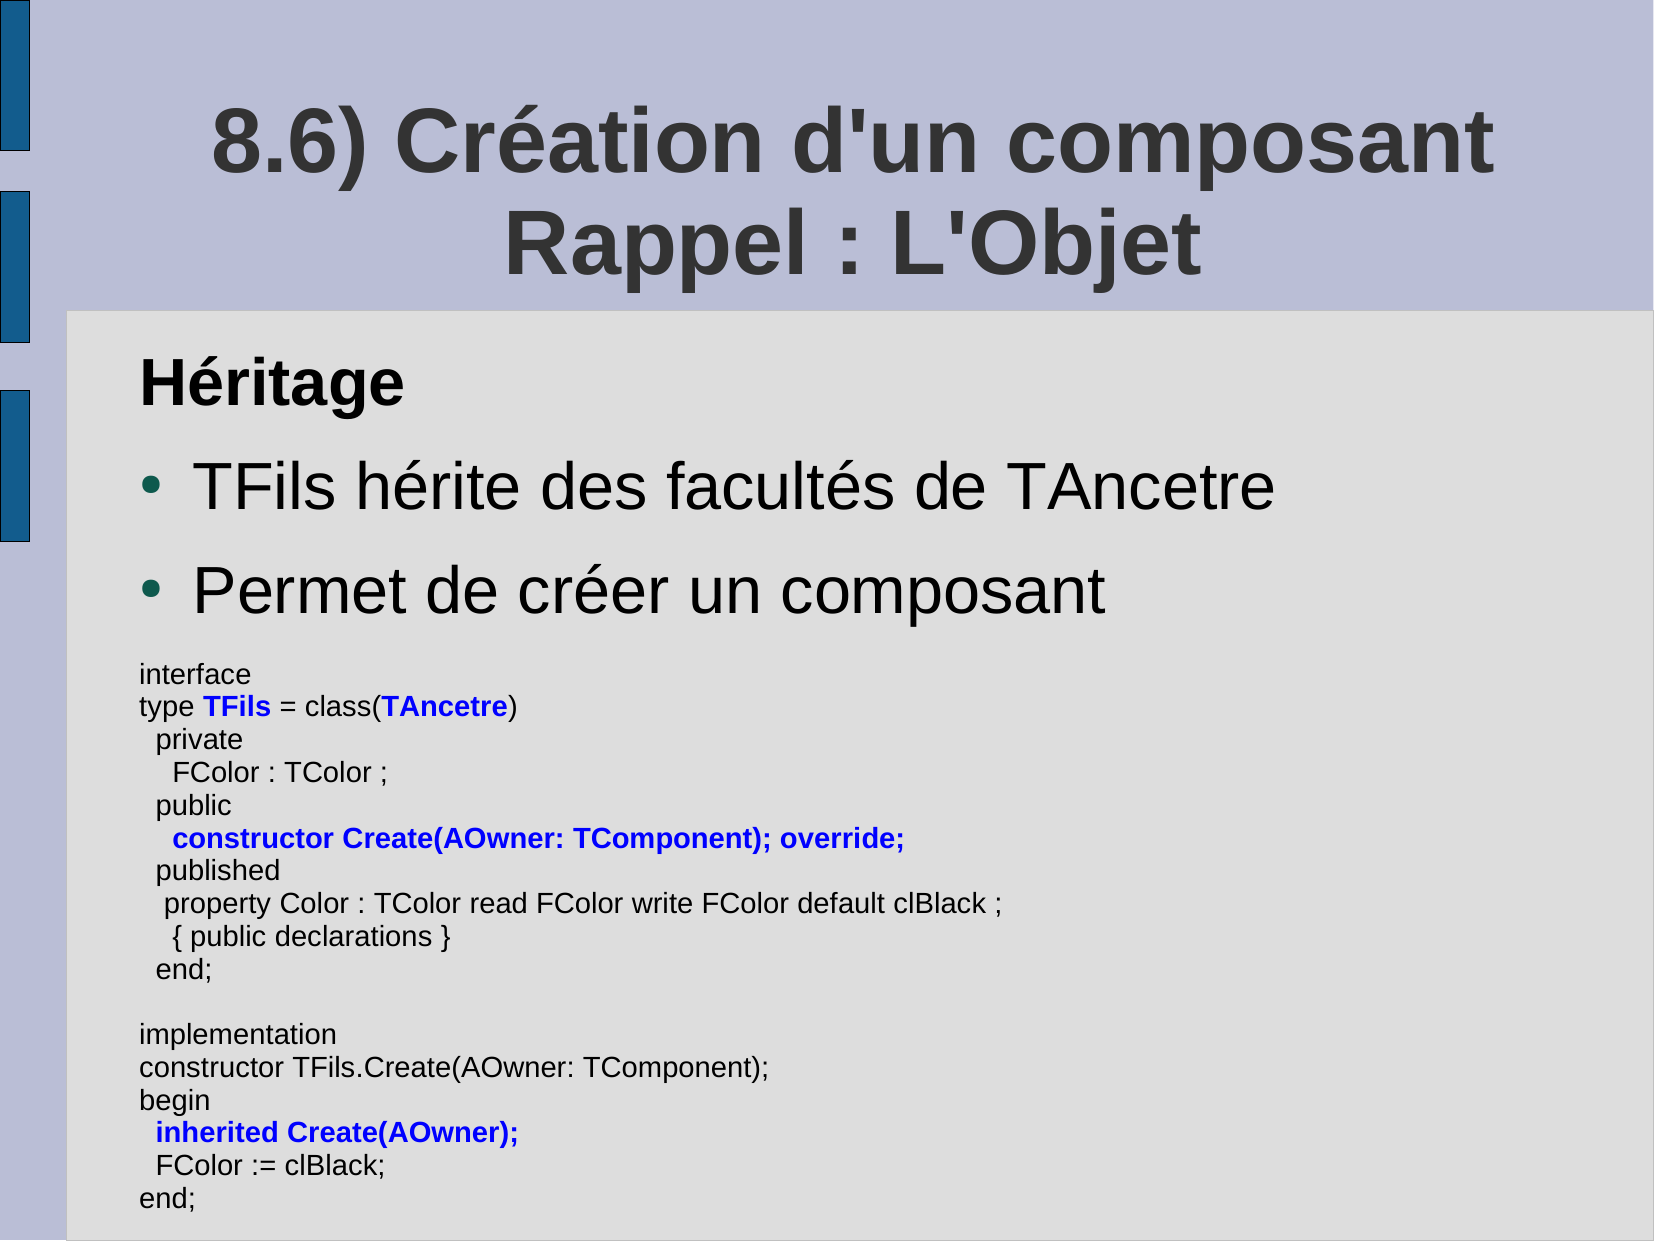

# 8.6) Création d'un composant Rappel : L'Objet
Héritage
TFils hérite des facultés de TAncetre
Permet de créer un composant
interface
type TFils = class(TAncetre)
 private
 FColor : TColor ;
 public
 constructor Create(AOwner: TComponent); override;
 published
 property Color : TColor read FColor write FColor default clBlack ;
 { public declarations }
 end;
implementation
constructor TFils.Create(AOwner: TComponent);
begin
 inherited Create(AOwner);
 FColor := clBlack;
end;